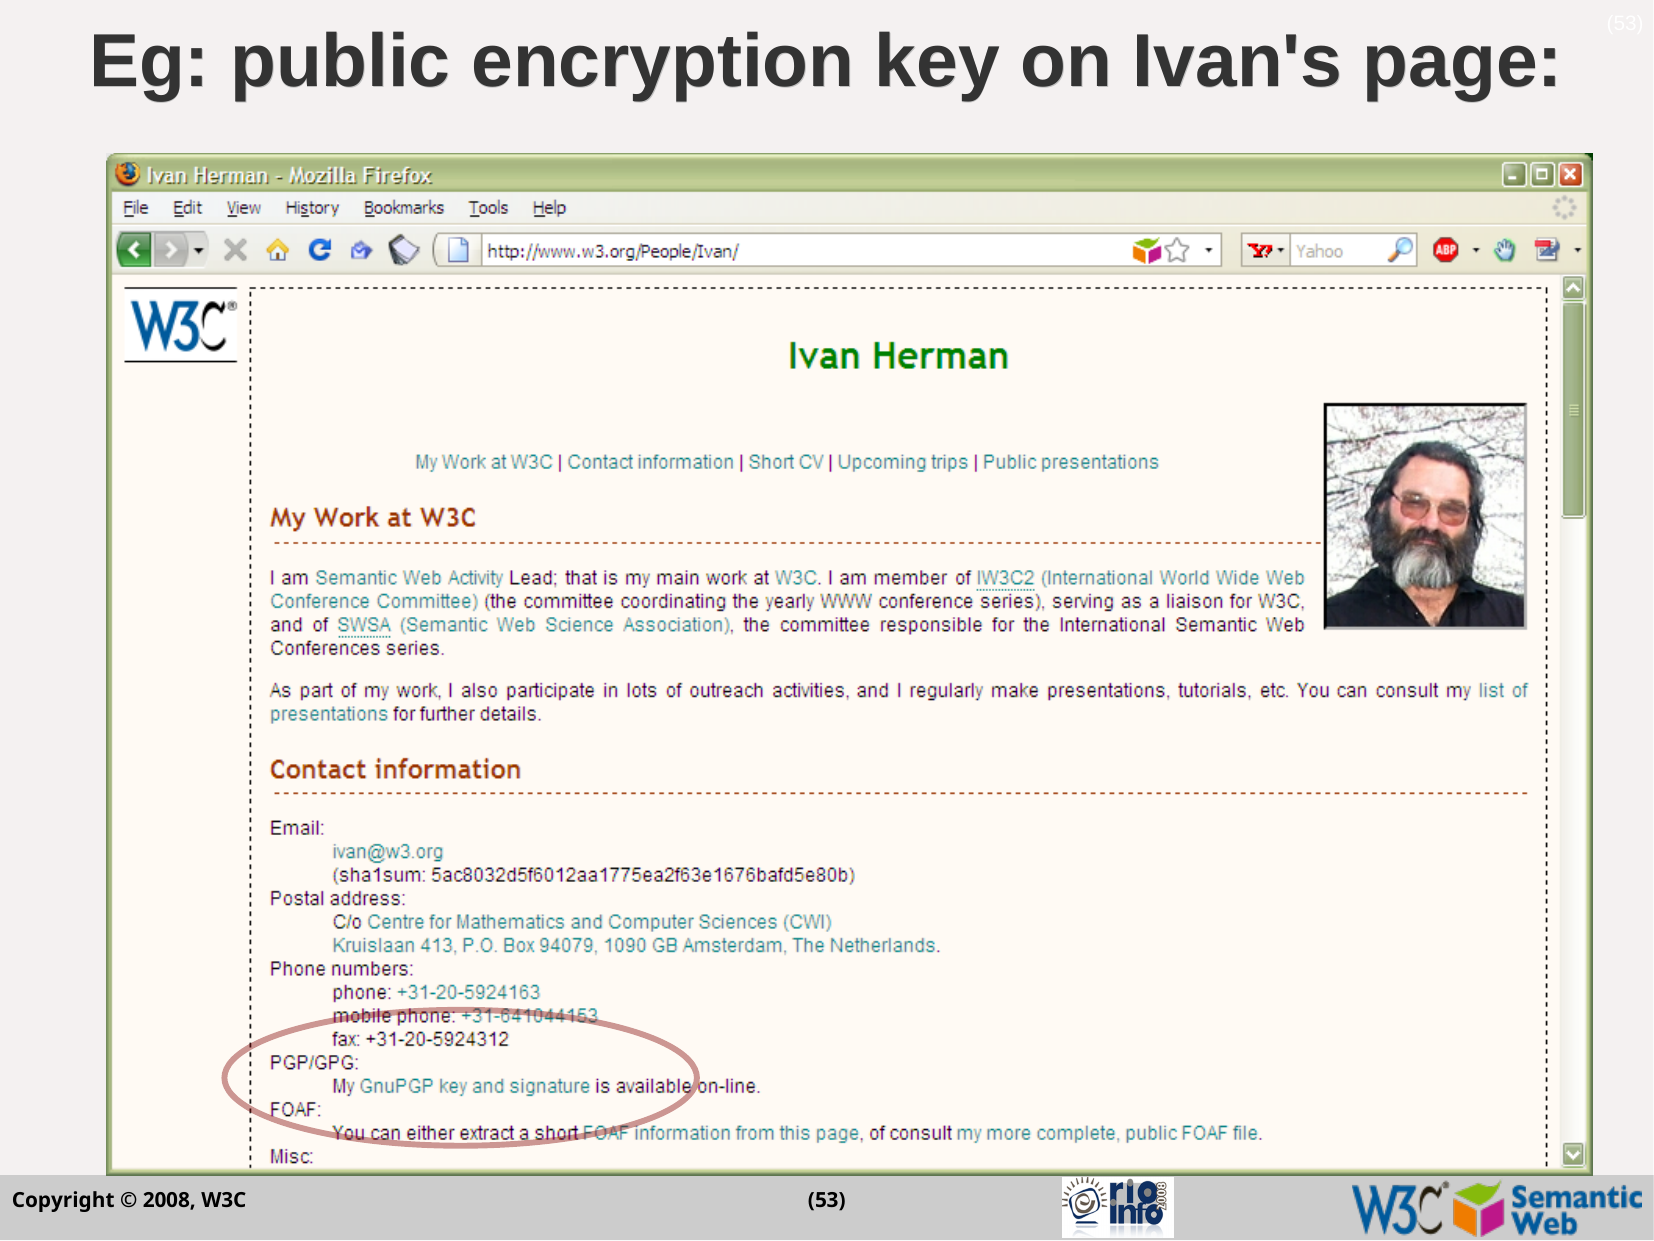

# Eg: public encryption key on Ivan's page: